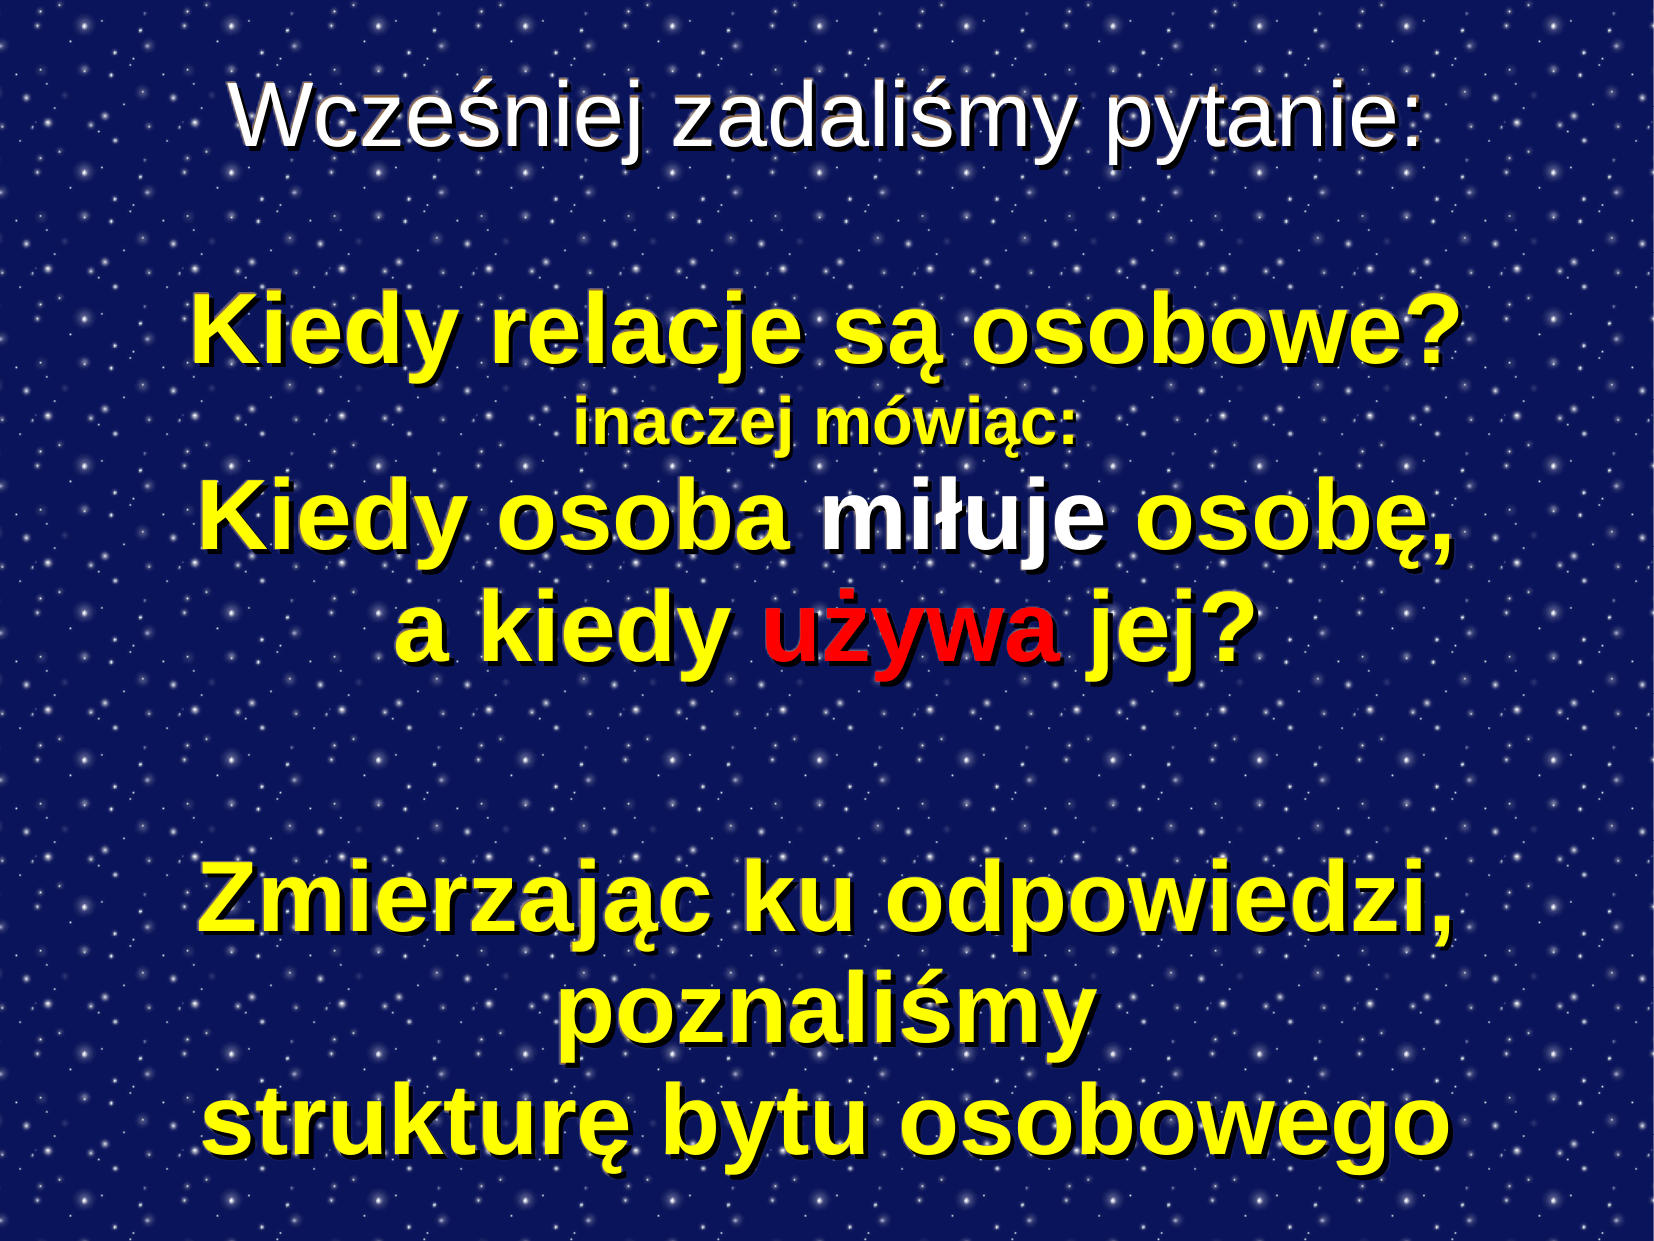

# Wcześniej zadaliśmy pytanie:
Kiedy relacje są osobowe?
inaczej mówiąc:
Kiedy osoba miłuje osobę,
a kiedy używa jej?
Zmierzając ku odpowiedzi,
poznaliśmy
strukturę bytu osobowego